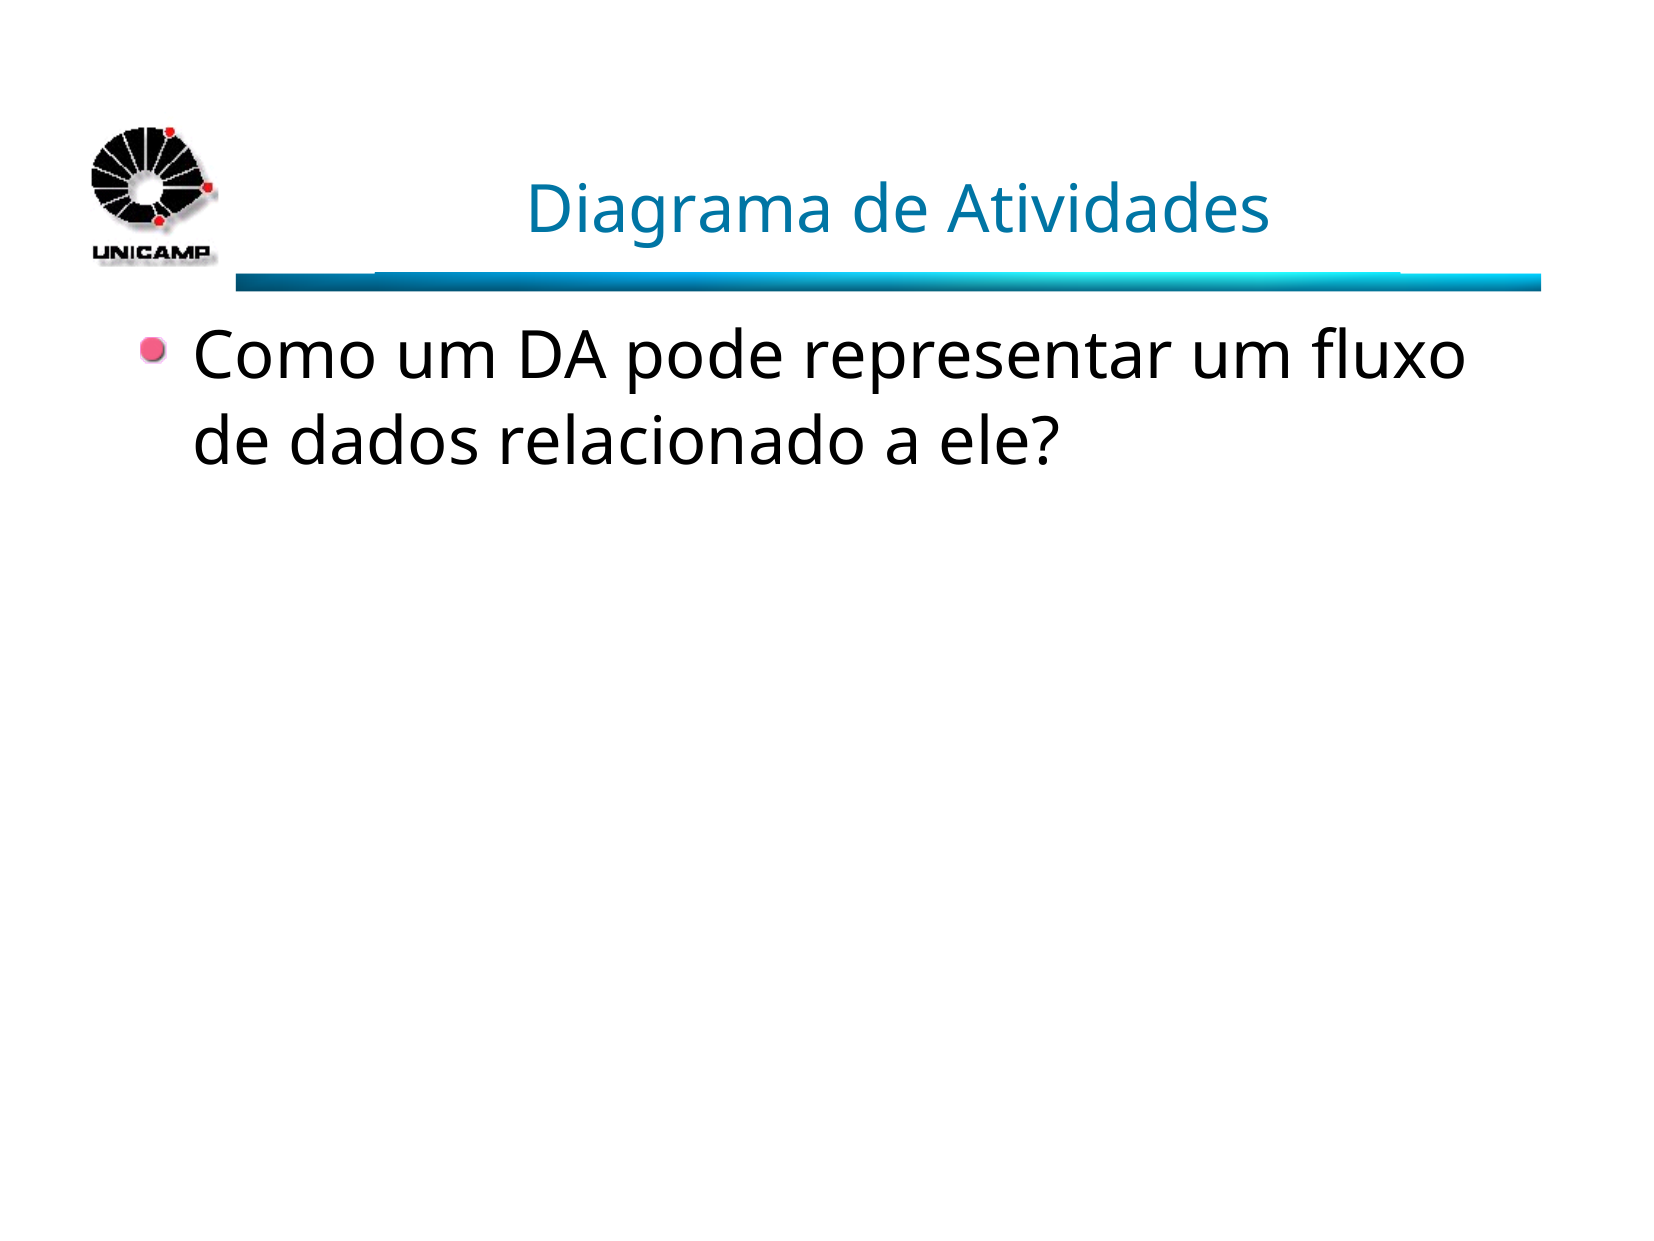

# Diagrama de Atividades
Como um DA pode representar um fluxo de dados relacionado a ele?